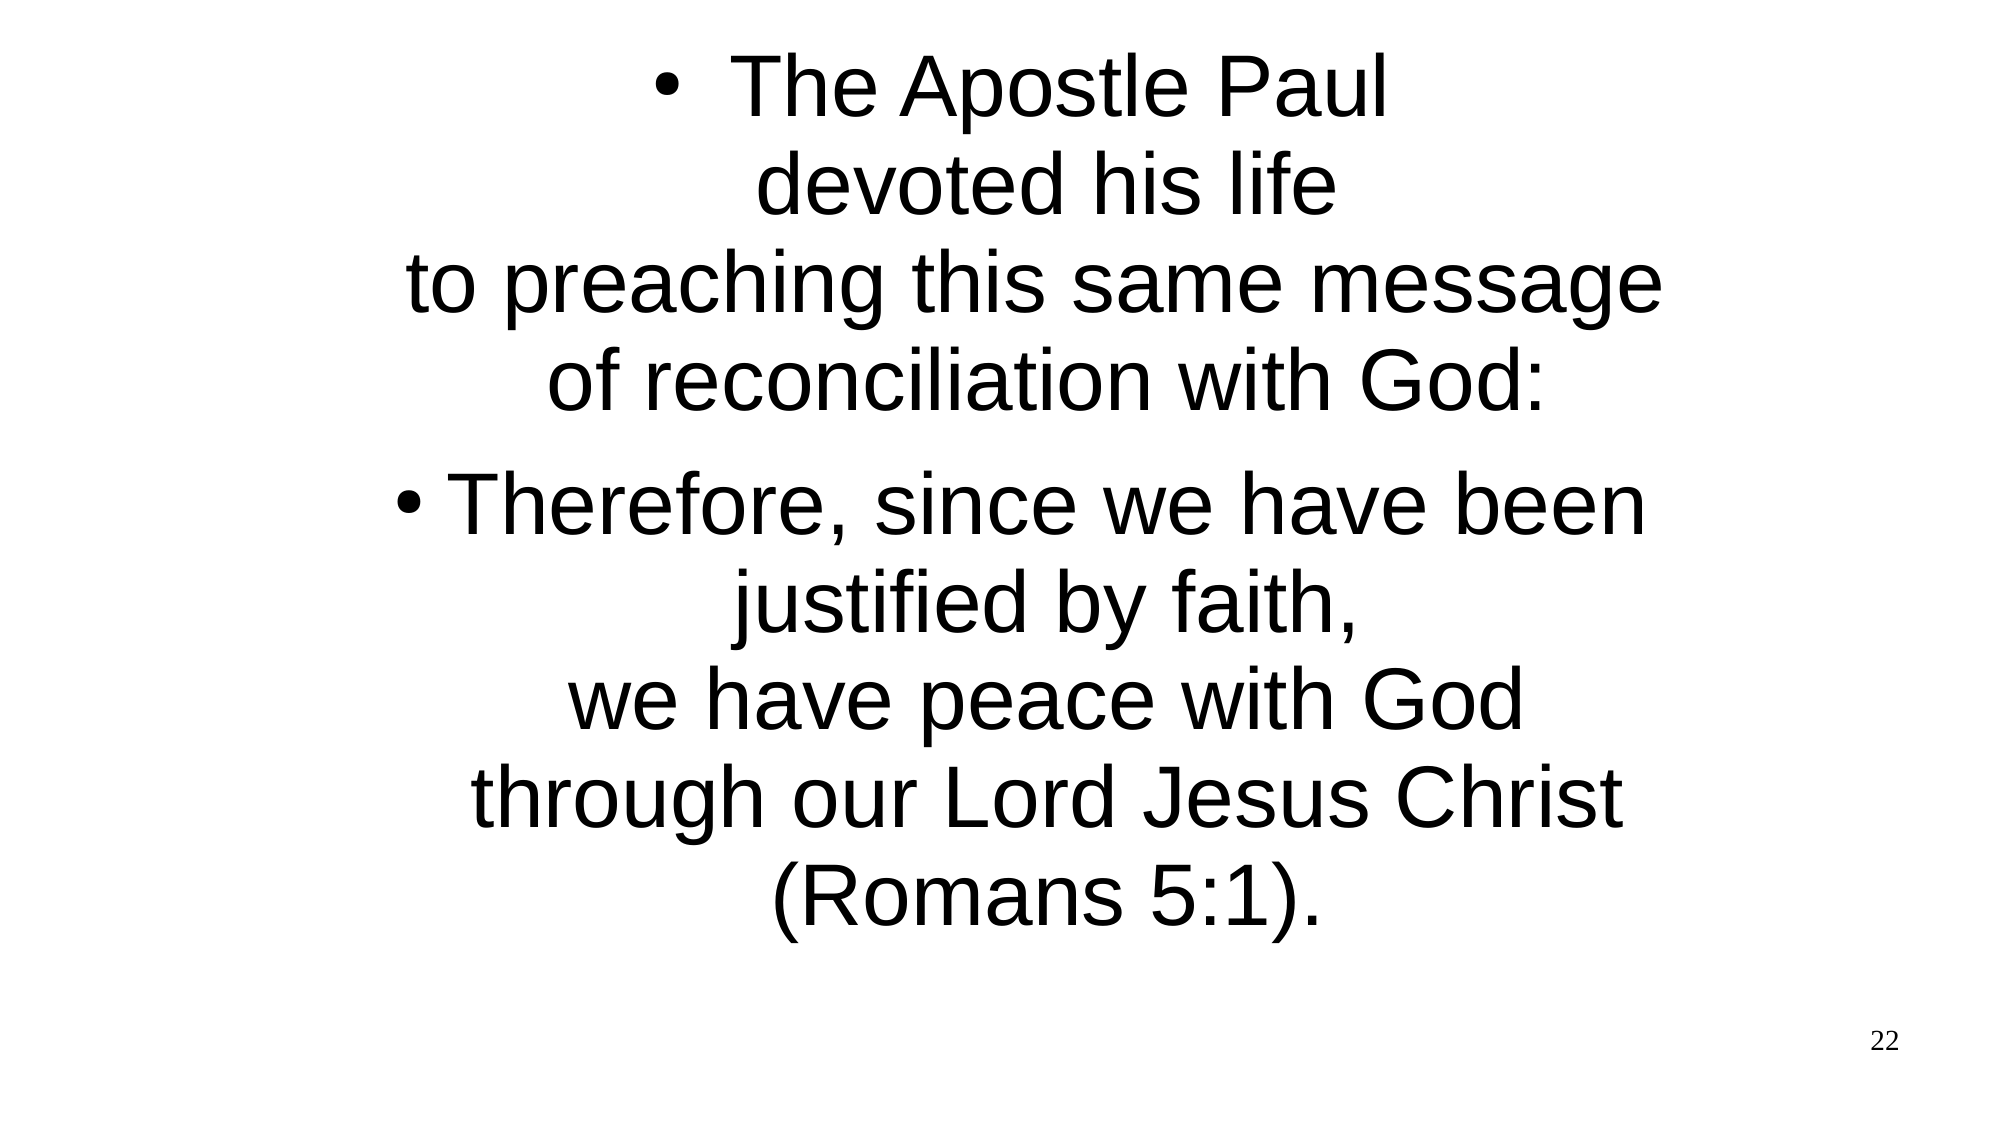

# The Apostle Paul devoted his life to preaching this same message of reconciliation with God:
Therefore, since we have been
 justified by faith,
we have peace with God
 through our Lord Jesus Christ
(Romans 5:1).
22